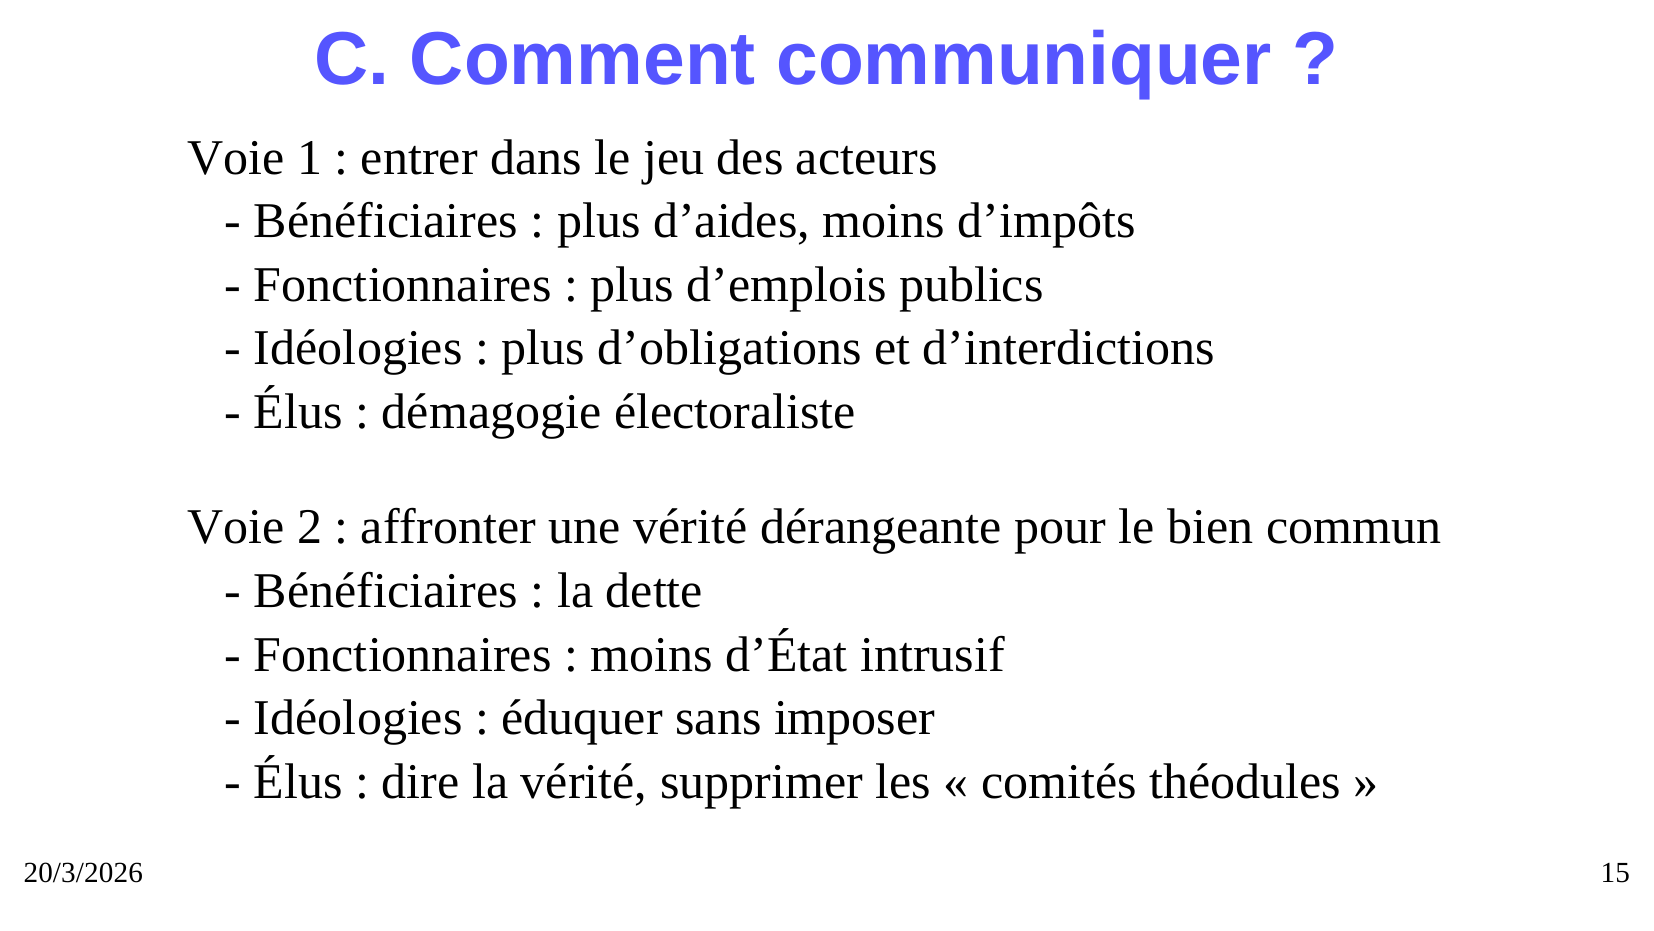

# C. Comment communiquer ?
Voie 1 : entrer dans le jeu des acteurs
 - Bénéficiaires : plus d’aides, moins d’impôts
 - Fonctionnaires : plus d’emplois publics
 - Idéologies : plus d’obligations et d’interdictions
 - Élus : démagogie électoraliste
Voie 2 : affronter une vérité dérangeante pour le bien commun
 - Bénéficiaires : la dette
 - Fonctionnaires : moins d’État intrusif
 - Idéologies : éduquer sans imposer
 - Élus : dire la vérité, supprimer les « comités théodules »
20/3/2026
15